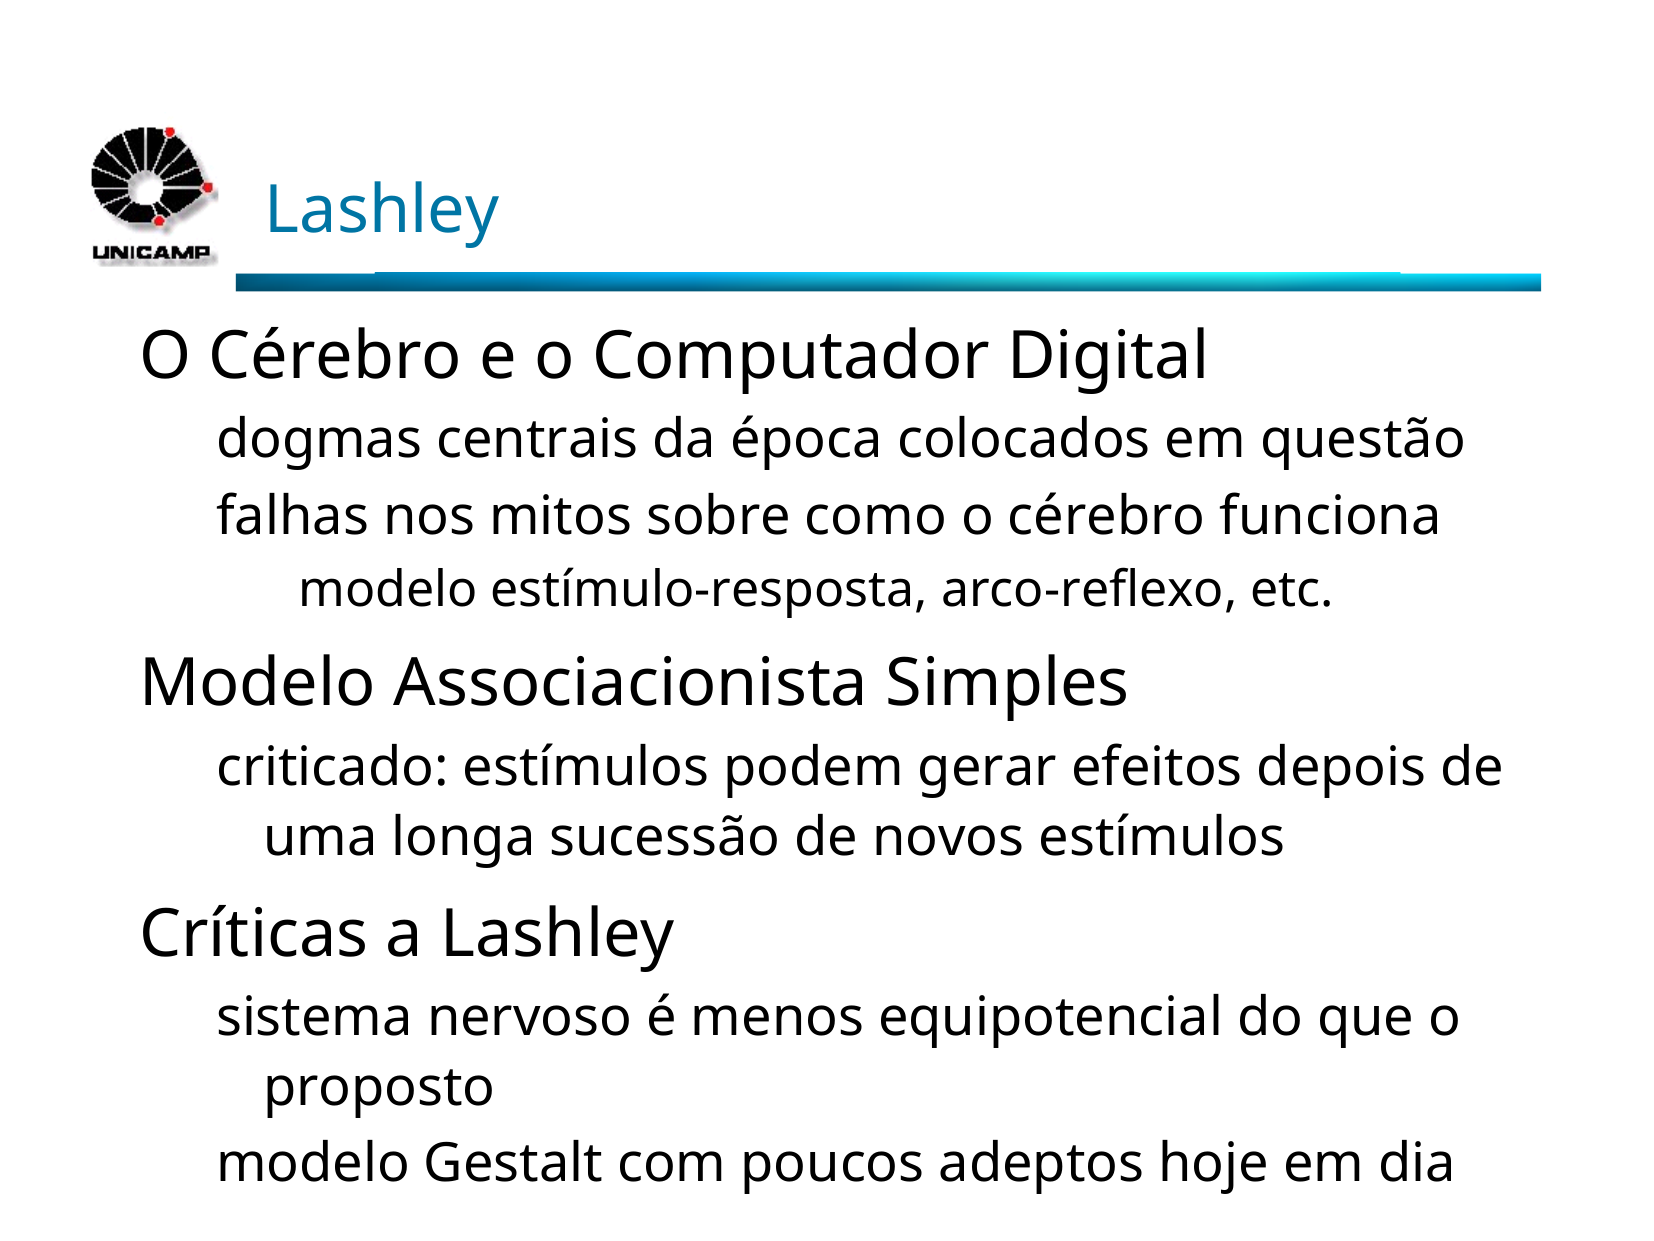

# Lashley
O Cérebro e o Computador Digital
dogmas centrais da época colocados em questão
falhas nos mitos sobre como o cérebro funciona
modelo estímulo-resposta, arco-reflexo, etc.
Modelo Associacionista Simples
criticado: estímulos podem gerar efeitos depois de uma longa sucessão de novos estímulos
Críticas a Lashley
sistema nervoso é menos equipotencial do que o proposto
modelo Gestalt com poucos adeptos hoje em dia